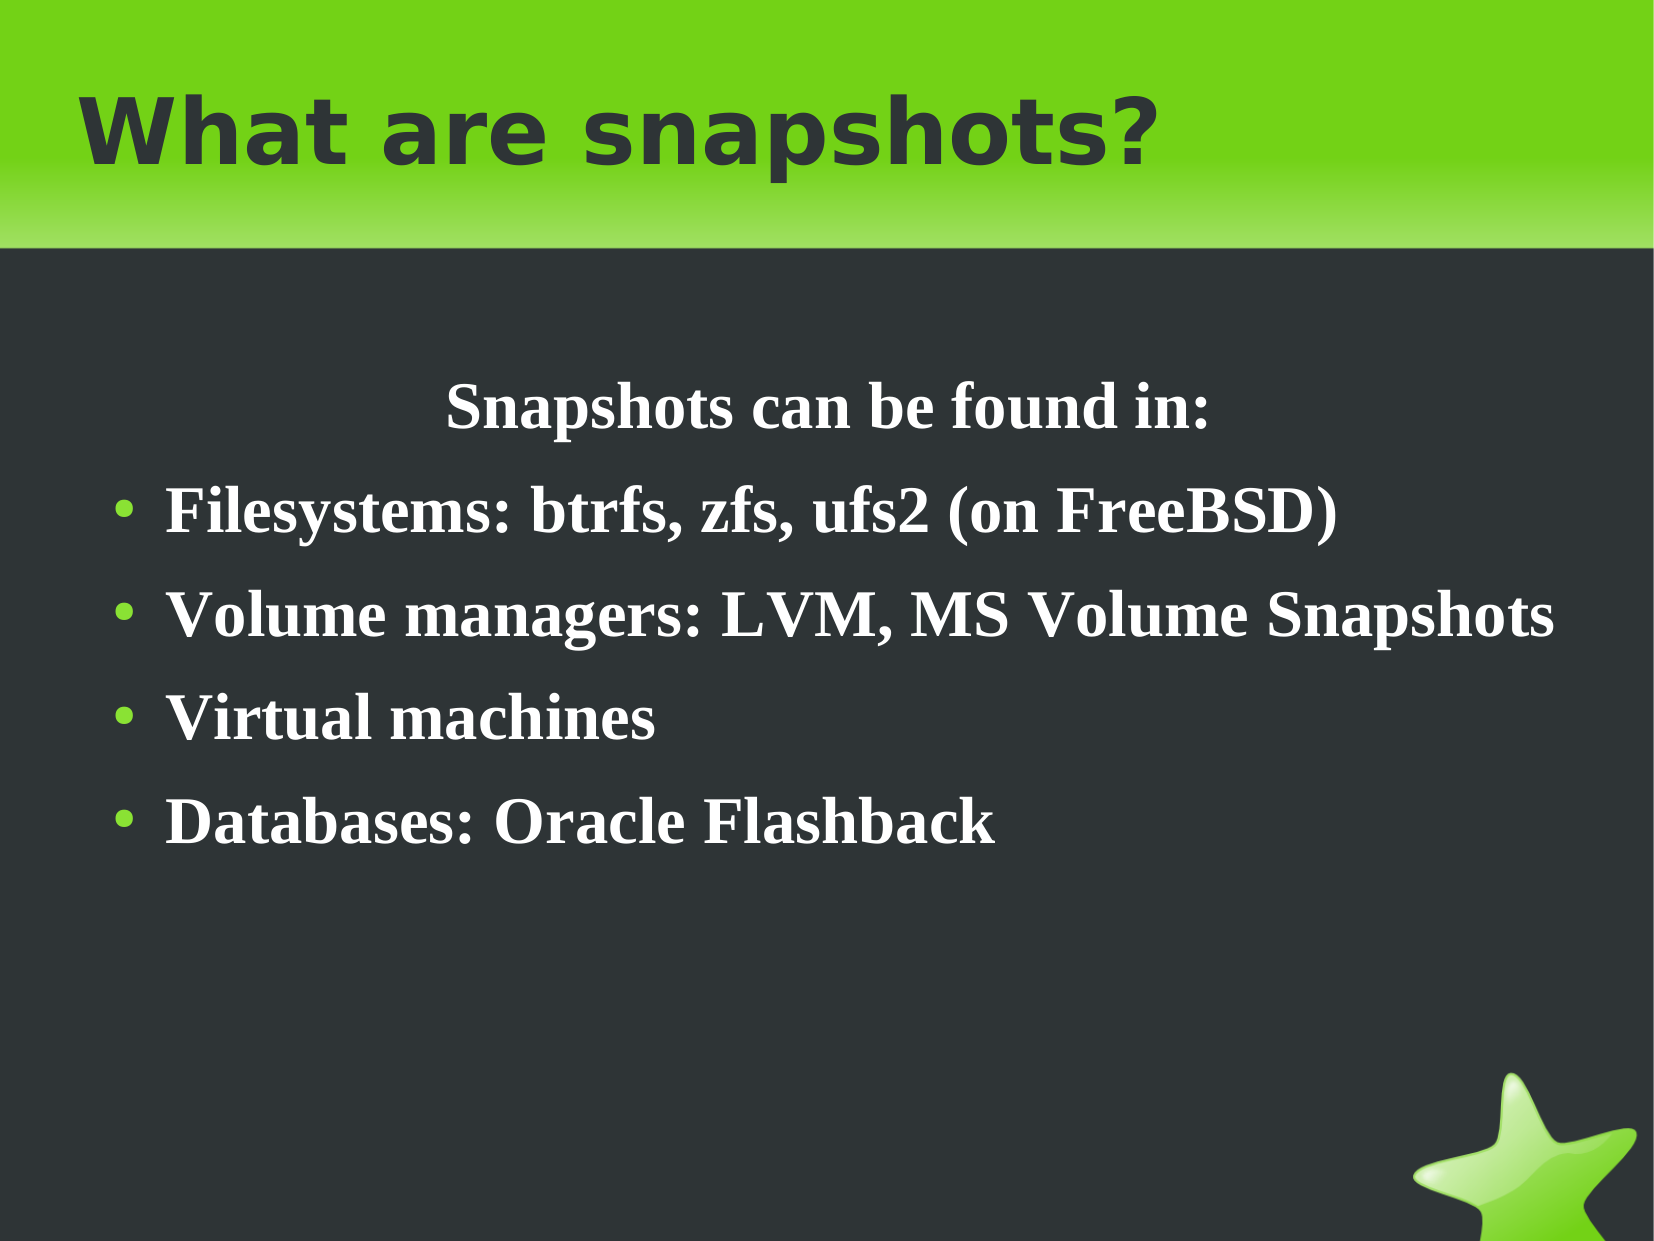

# What are snapshots?
Snapshots can be found in:
Filesystems: btrfs, zfs, ufs2 (on FreeBSD)
Volume managers: LVM, MS Volume Snapshots
Virtual machines
Databases: Oracle Flashback